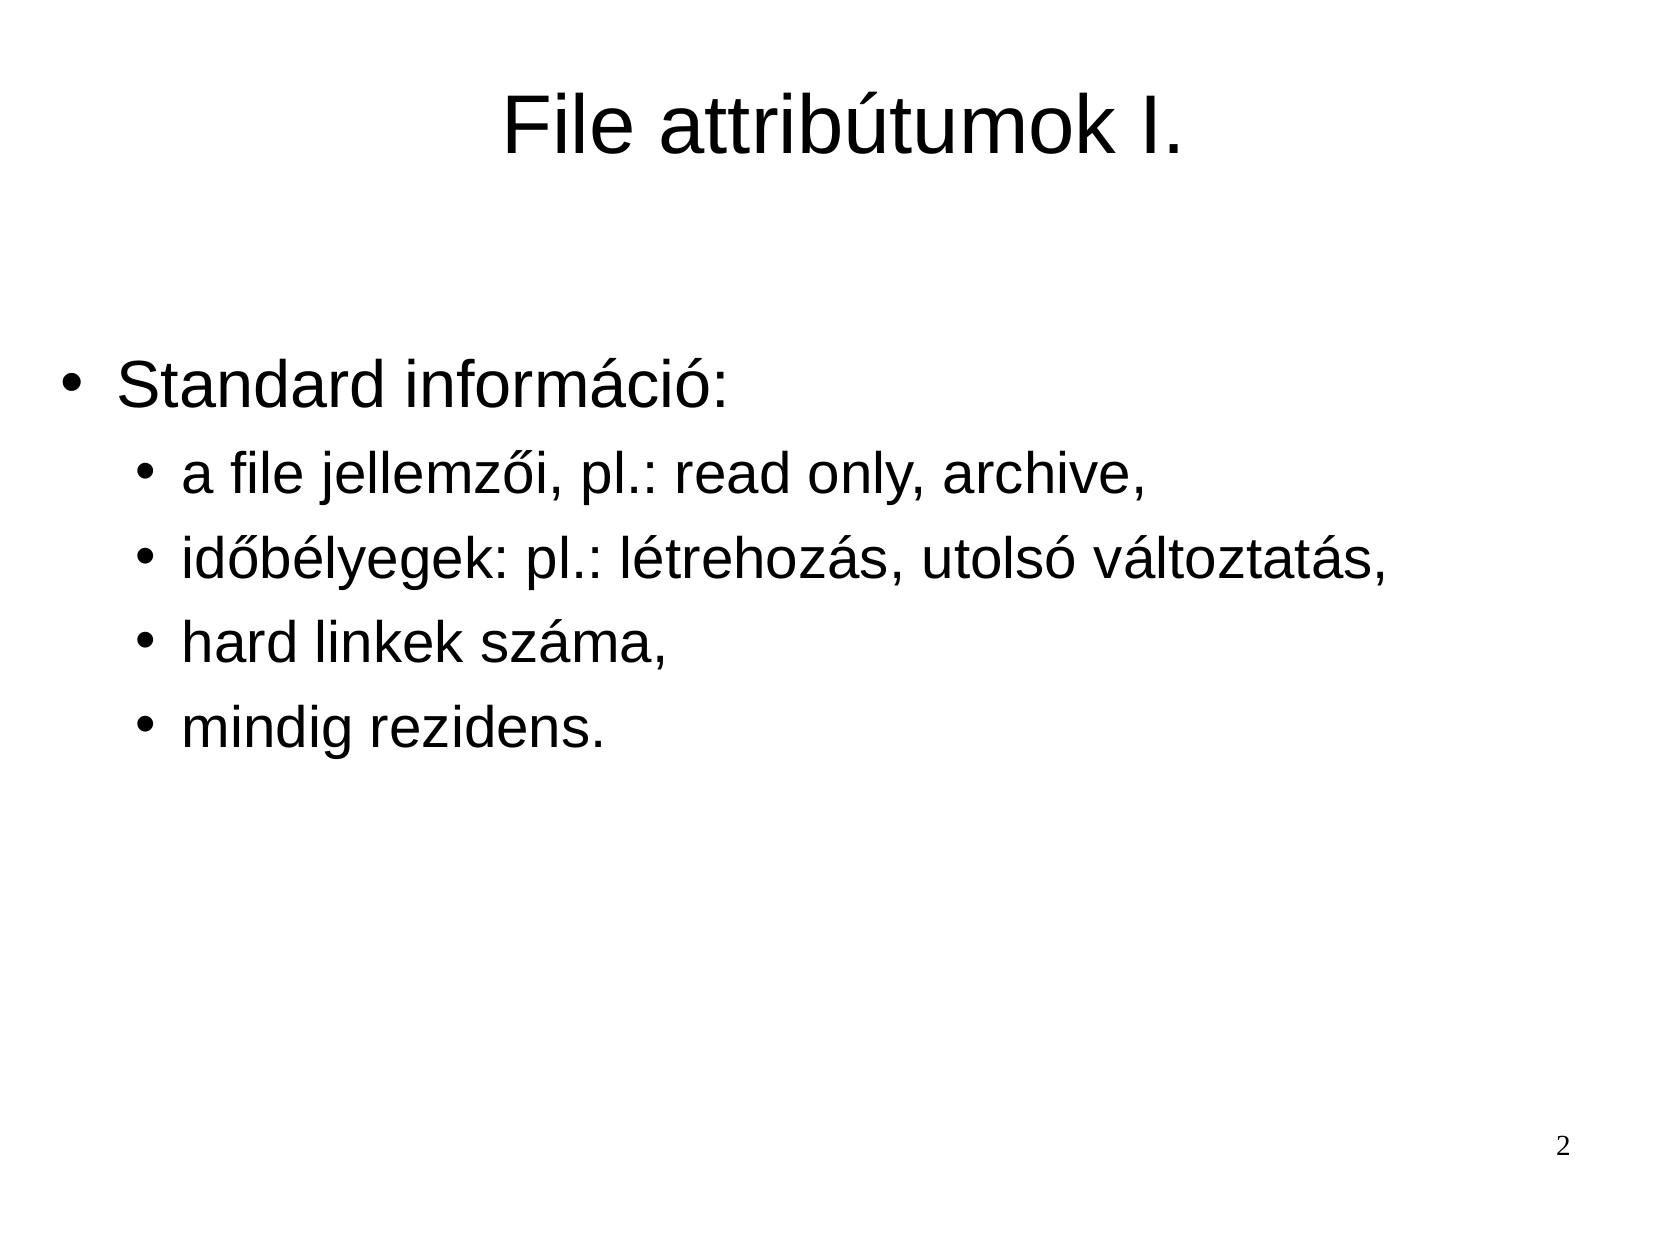

# File attribútumok I.
Standard információ:
a file jellemzői, pl.: read only, archive,
időbélyegek: pl.: létrehozás, utolsó változtatás,
hard linkek száma,
mindig rezidens.
2